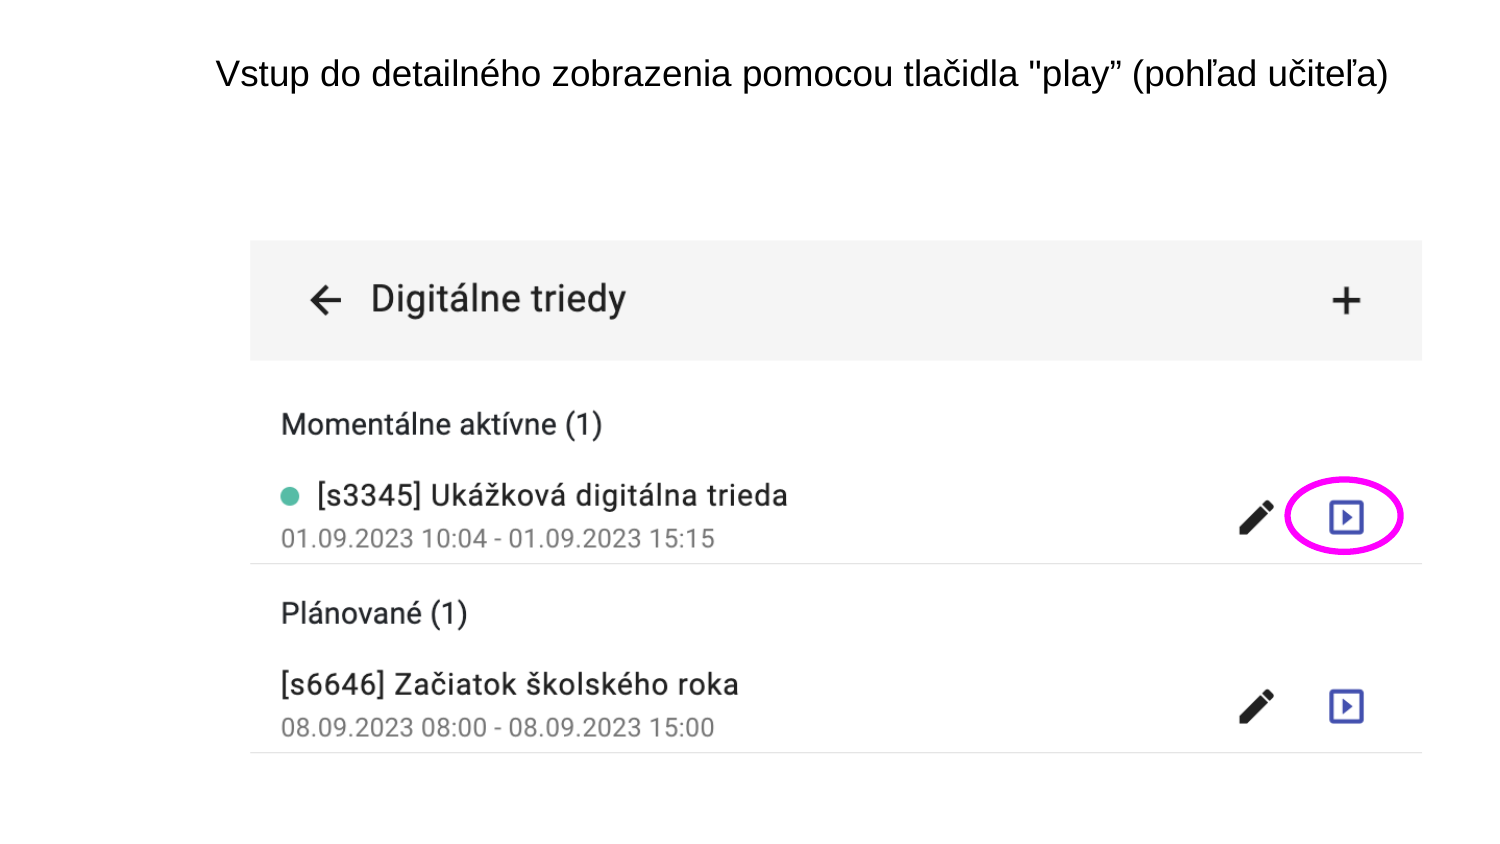

# Vstup do detailného zobrazenia pomocou tlačidla "play” (pohľad učiteľa)